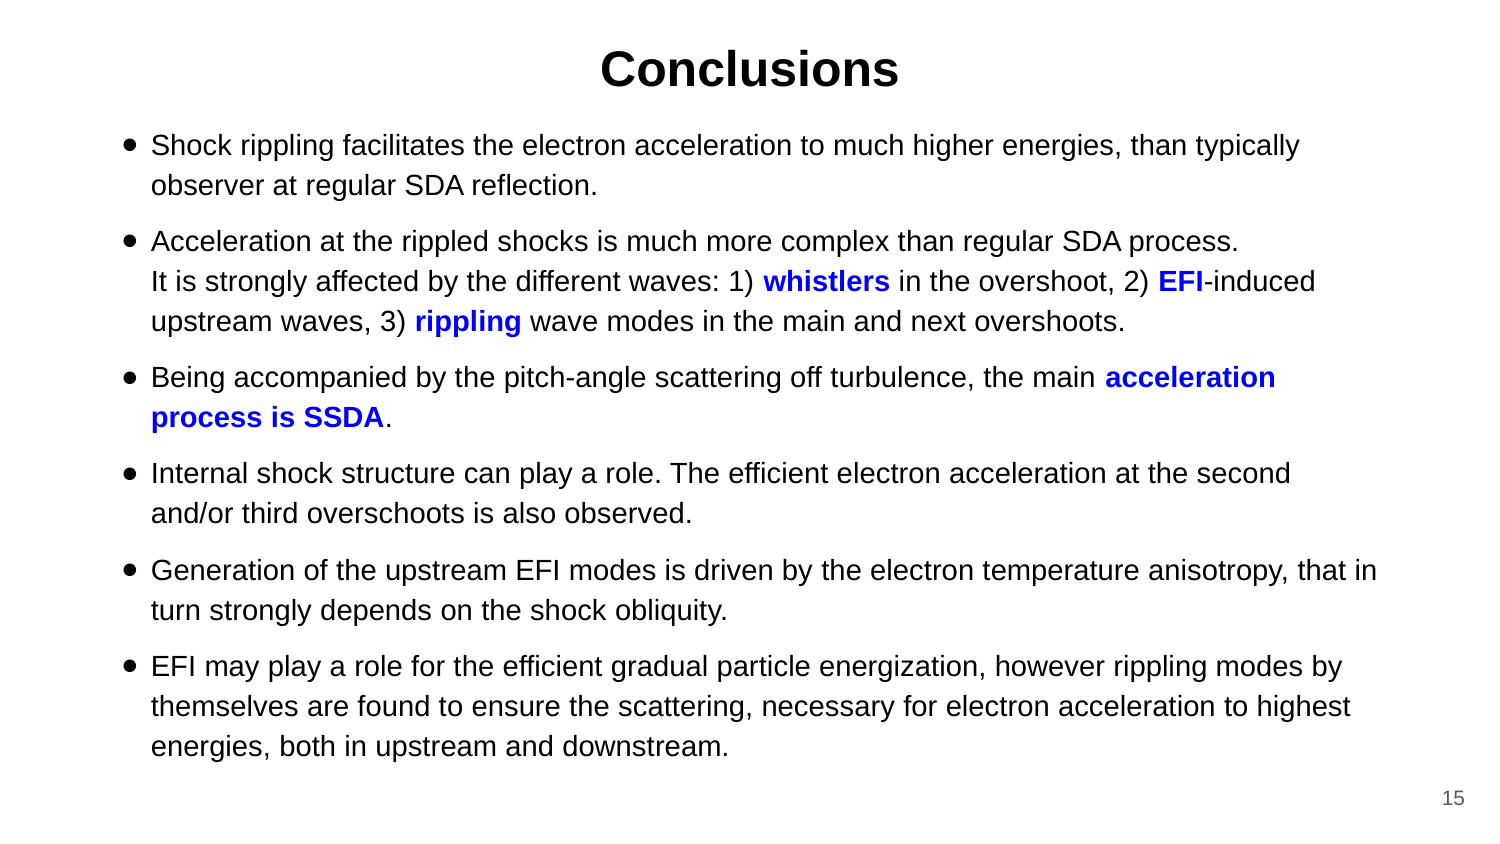

# Conclusions
Shock rippling facilitates the electron acceleration to much higher energies, than typically observer at regular SDA reflection.
Acceleration at the rippled shocks is much more complex than regular SDA process.
It is strongly affected by the different waves: 1) whistlers in the overshoot, 2) EFI-induced upstream waves, 3) rippling wave modes in the main and next overshoots.
Being accompanied by the pitch-angle scattering off turbulence, the main acceleration process is SSDA.
Internal shock structure can play a role. The efficient electron acceleration at the second and/or third overschoots is also observed.
Generation of the upstream EFI modes is driven by the electron temperature anisotropy, that in turn strongly depends on the shock obliquity.
EFI may play a role for the efficient gradual particle energization, however rippling modes by themselves are found to ensure the scattering, necessary for electron acceleration to highest energies, both in upstream and downstream.